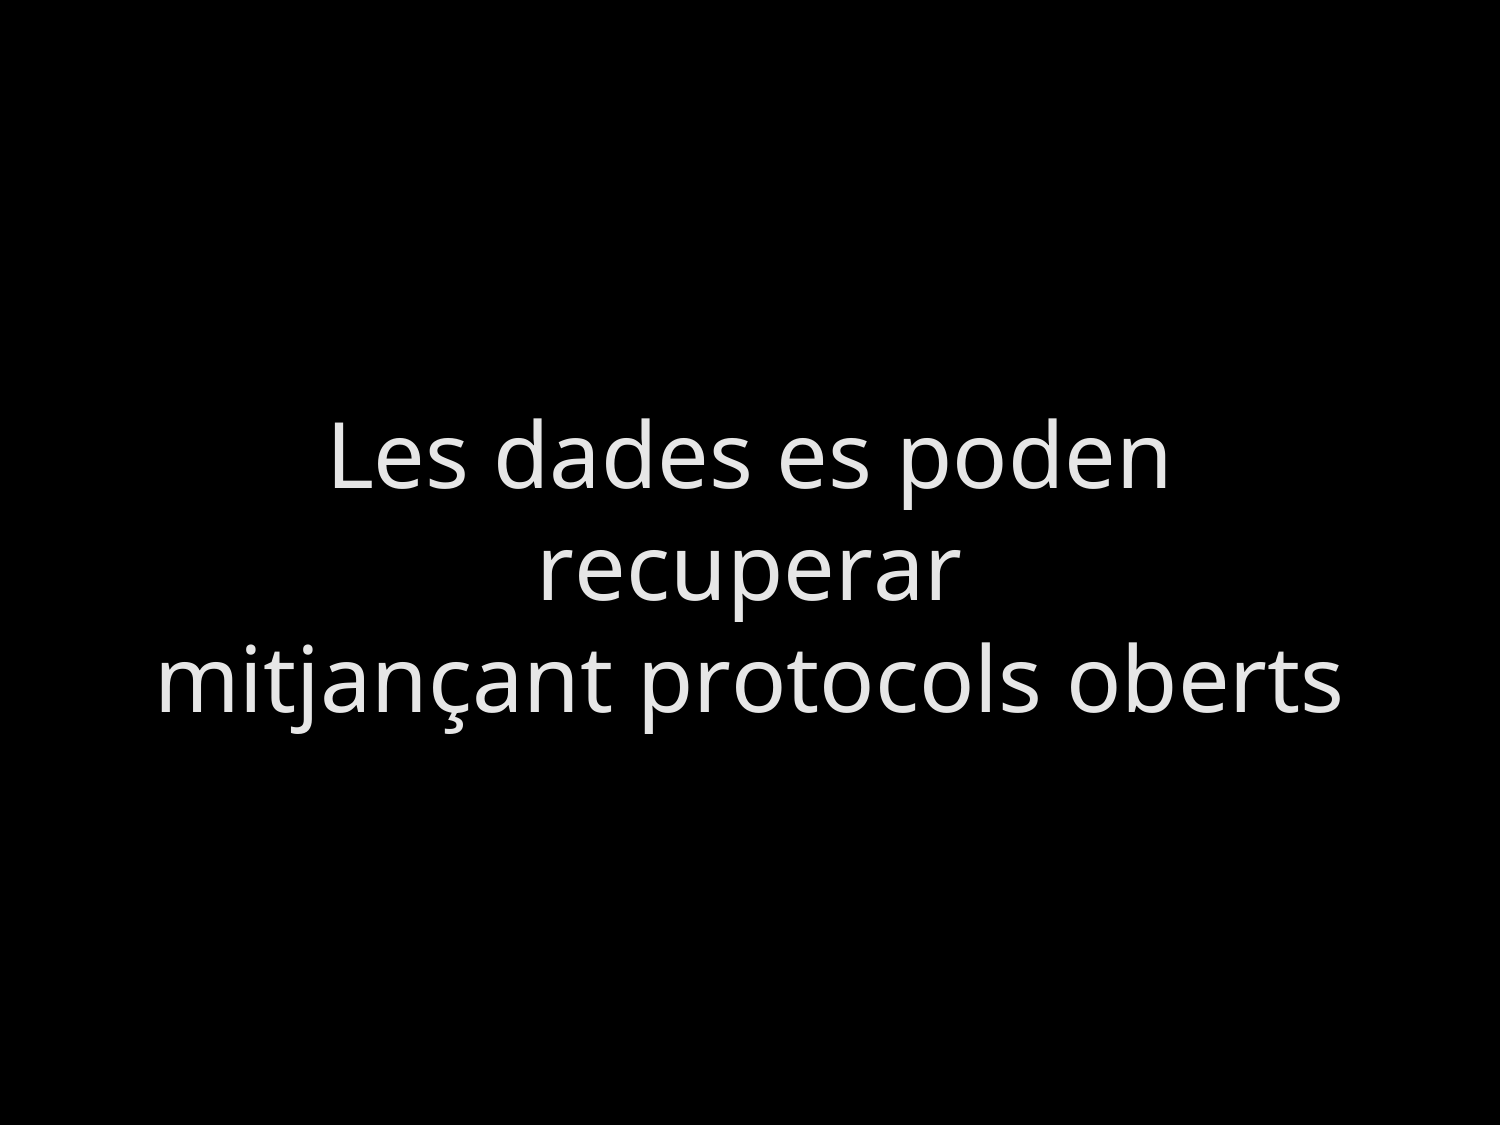

# Les dades es poden recuperar
mitjançant protocols oberts